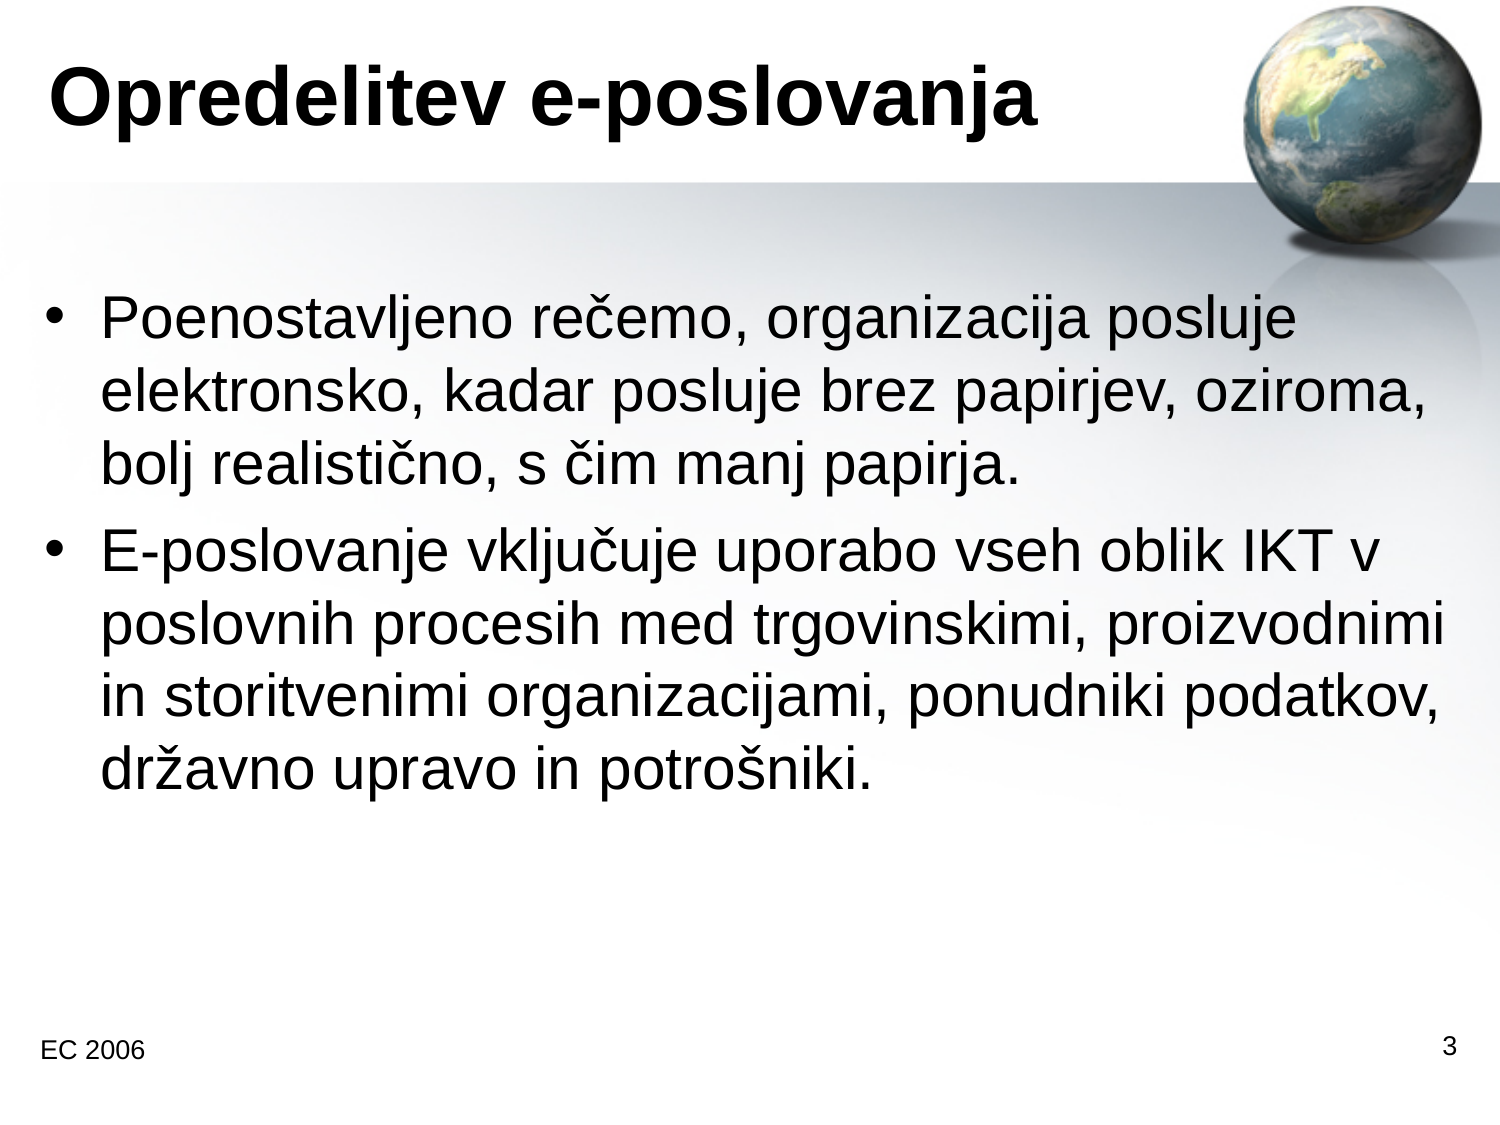

# Opredelitev e-poslovanja
Poenostavljeno rečemo, organizacija posluje elektronsko, kadar posluje brez papirjev, oziroma, bolj realistično, s čim manj papirja.
E-poslovanje vključuje uporabo vseh oblik IKT v poslovnih procesih med trgovinskimi, proizvodnimi in storitvenimi organizacijami, ponudniki podatkov, državno upravo in potrošniki.
EC 2006